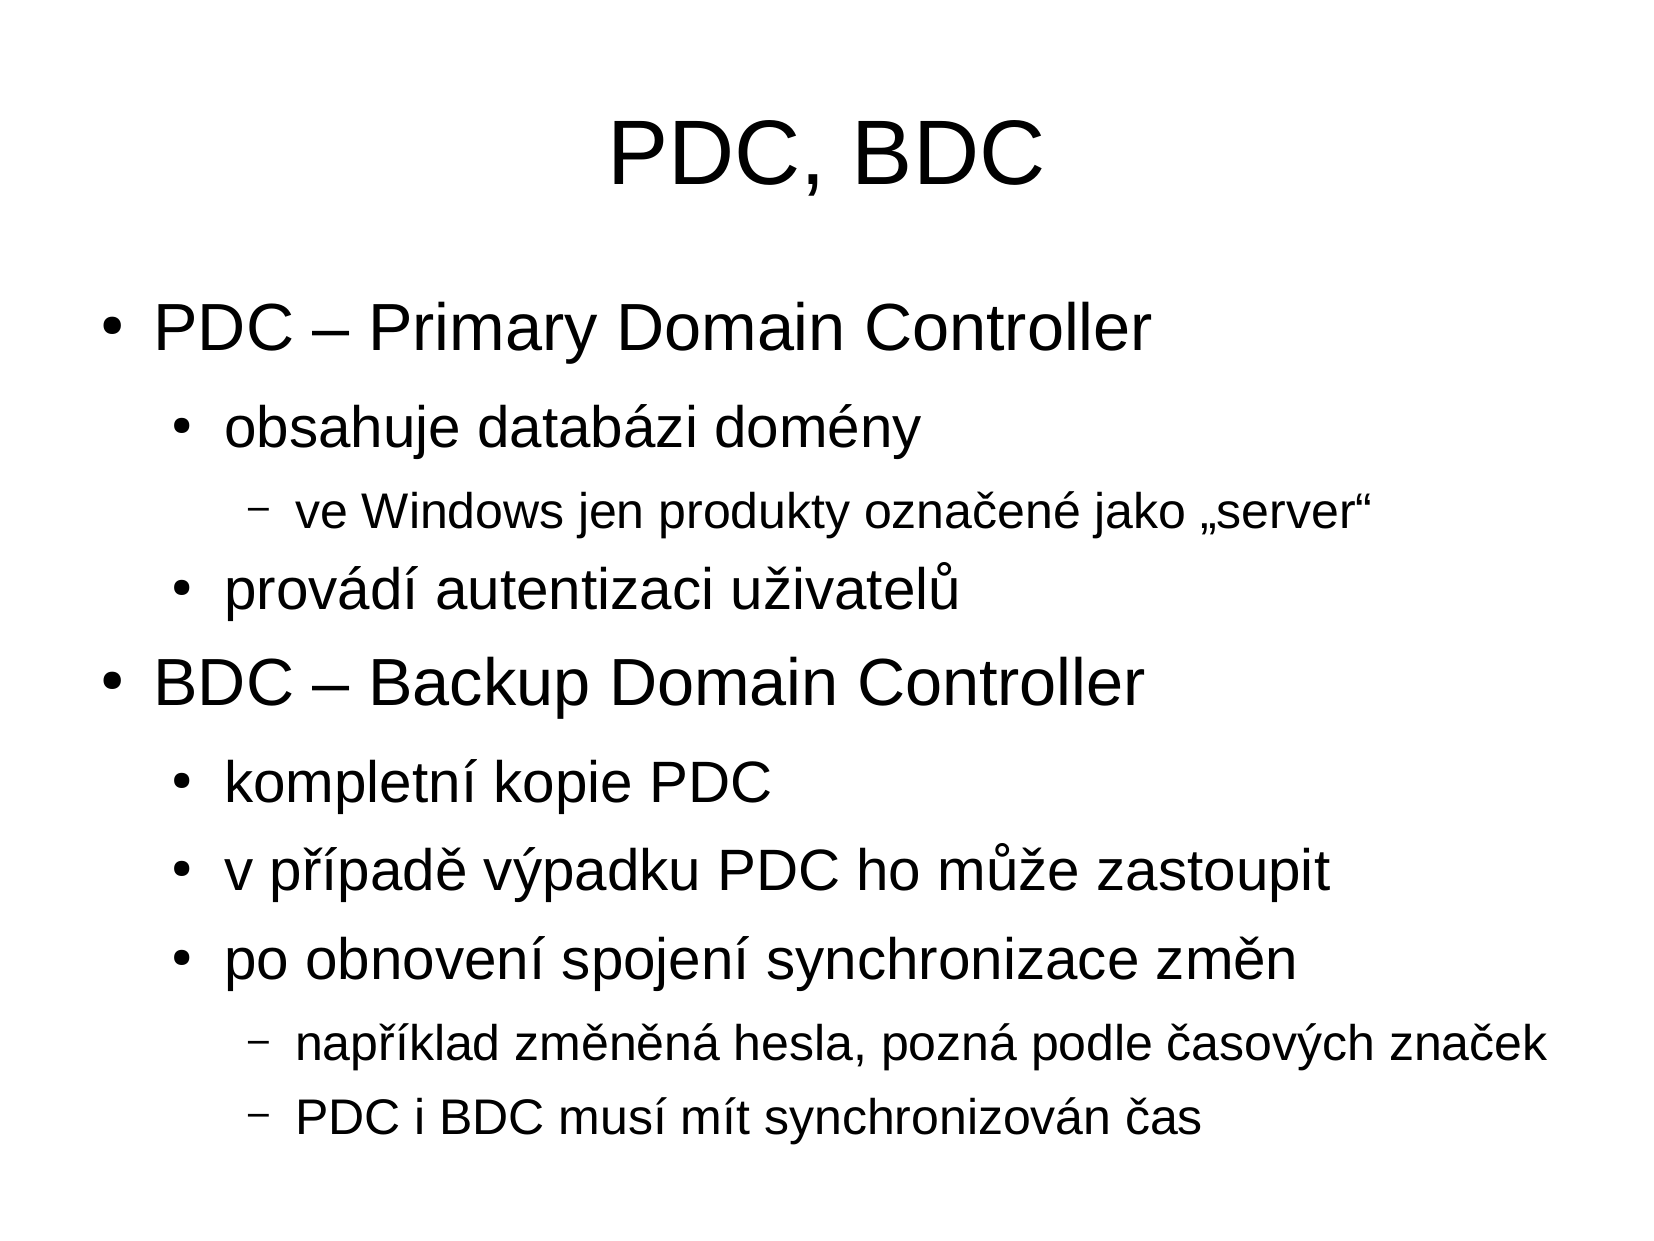

# PDC, BDC
PDC – Primary Domain Controller
obsahuje databázi domény
ve Windows jen produkty označené jako „server“
provádí autentizaci uživatelů
BDC – Backup Domain Controller
kompletní kopie PDC
v případě výpadku PDC ho může zastoupit
po obnovení spojení synchronizace změn
například změněná hesla, pozná podle časových značek
PDC i BDC musí mít synchronizován čas